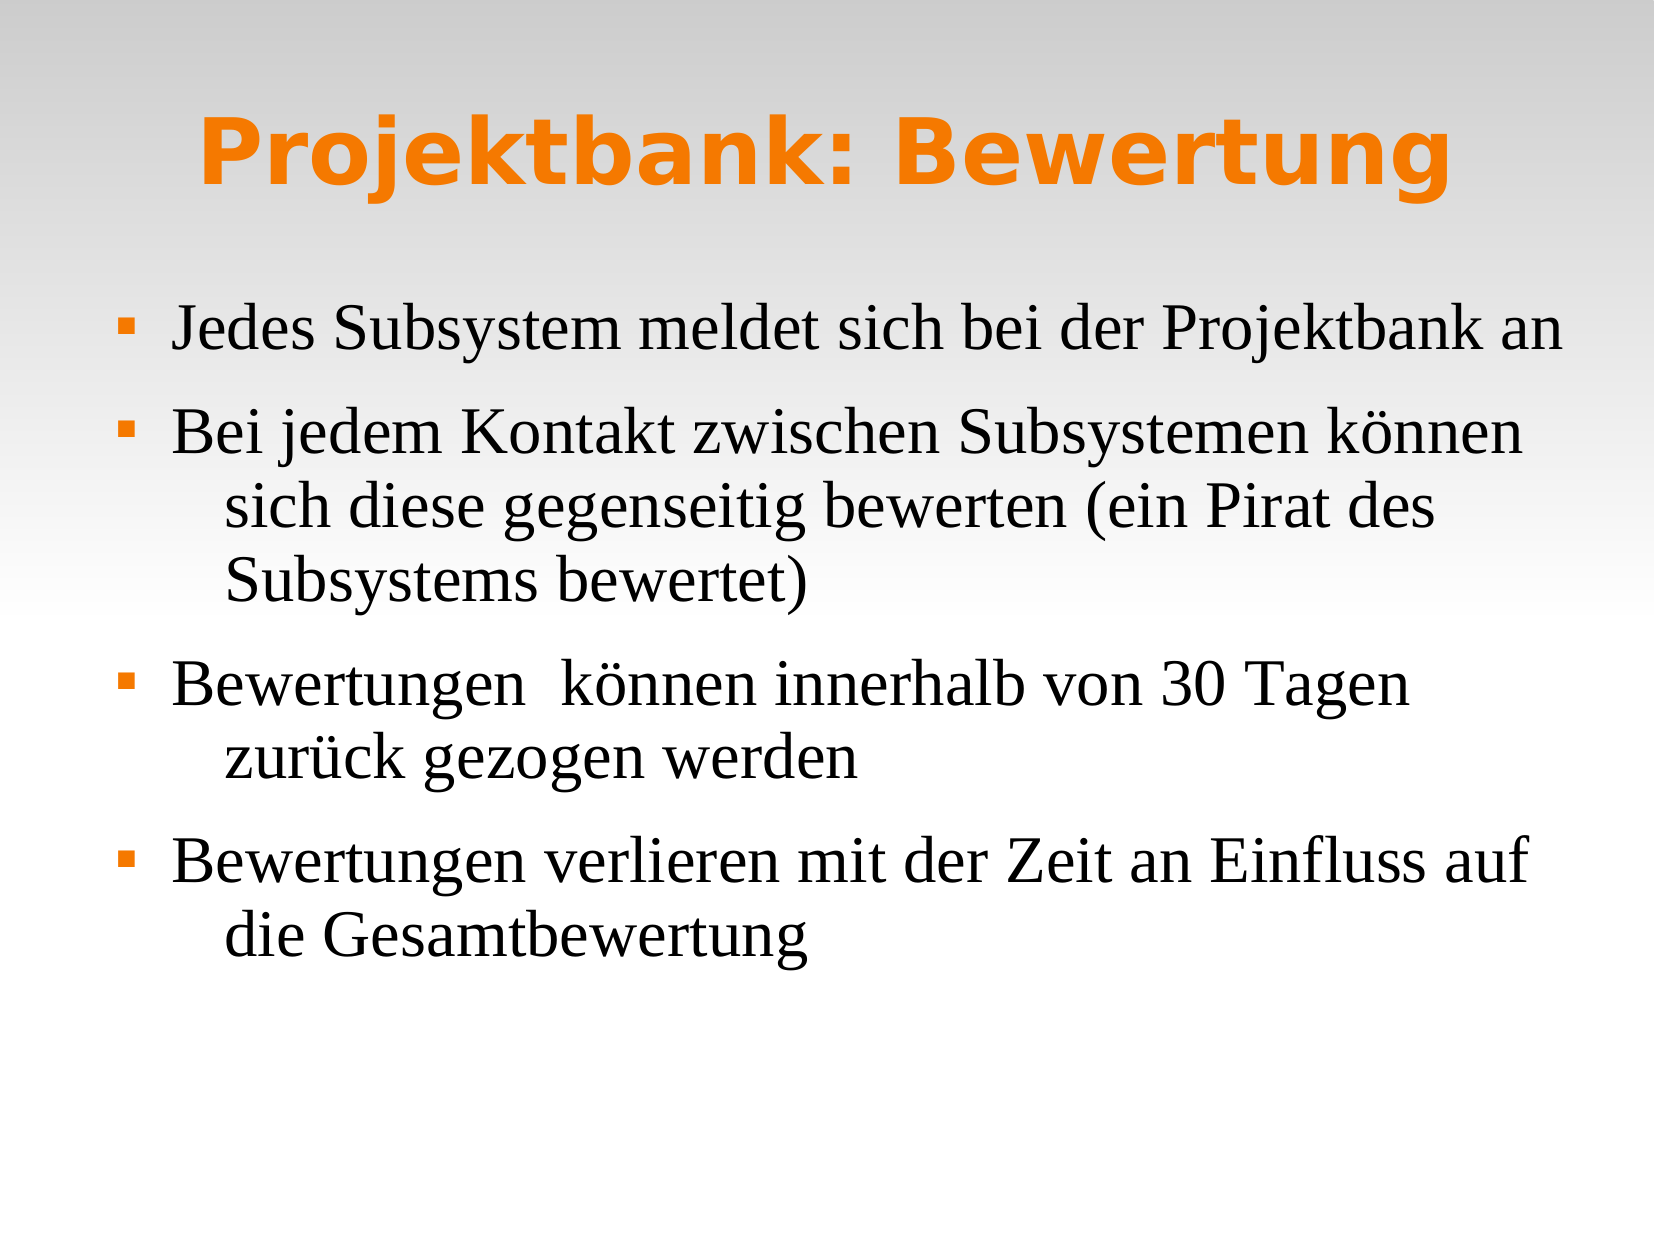

# Projektbank: Bewertung
Jedes Subsystem meldet sich bei der Projektbank an
Bei jedem Kontakt zwischen Subsystemen können sich diese gegenseitig bewerten (ein Pirat des Subsystems bewertet)
Bewertungen können innerhalb von 30 Tagen zurück gezogen werden
Bewertungen verlieren mit der Zeit an Einfluss auf die Gesamtbewertung